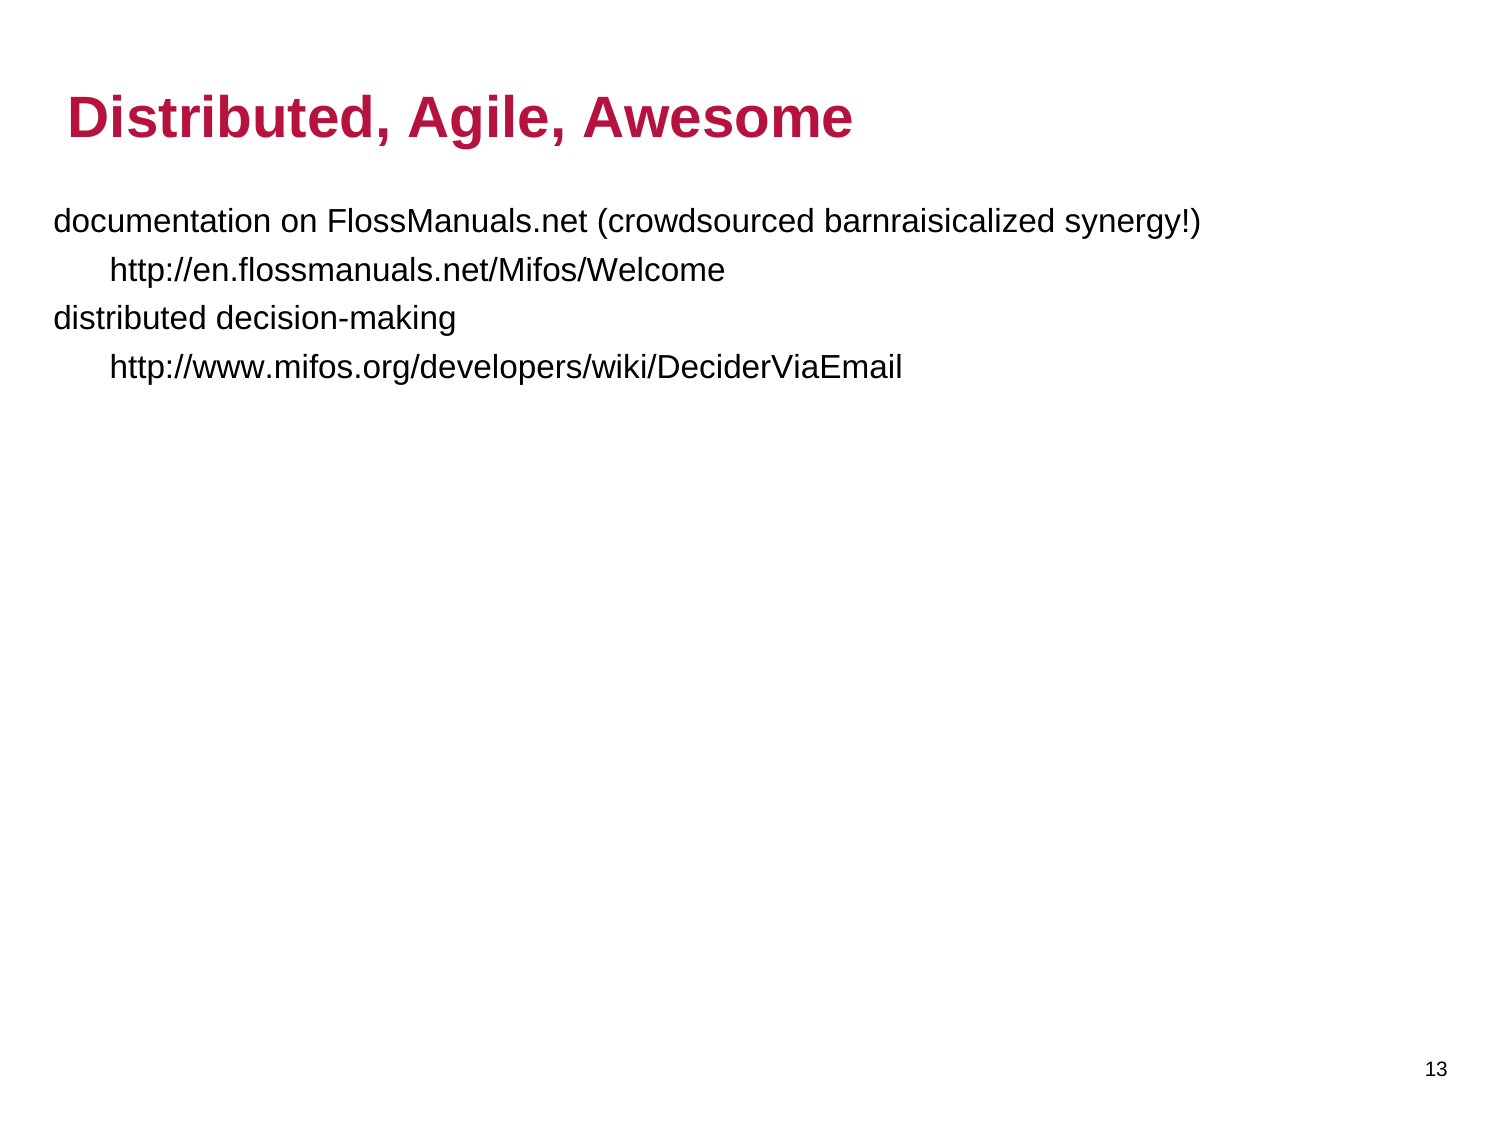

# Distributed, Agile, Awesome
documentation on FlossManuals.net (crowdsourced barnraisicalized synergy!)
http://en.flossmanuals.net/Mifos/Welcome
distributed decision-making
http://www.mifos.org/developers/wiki/DeciderViaEmail
13